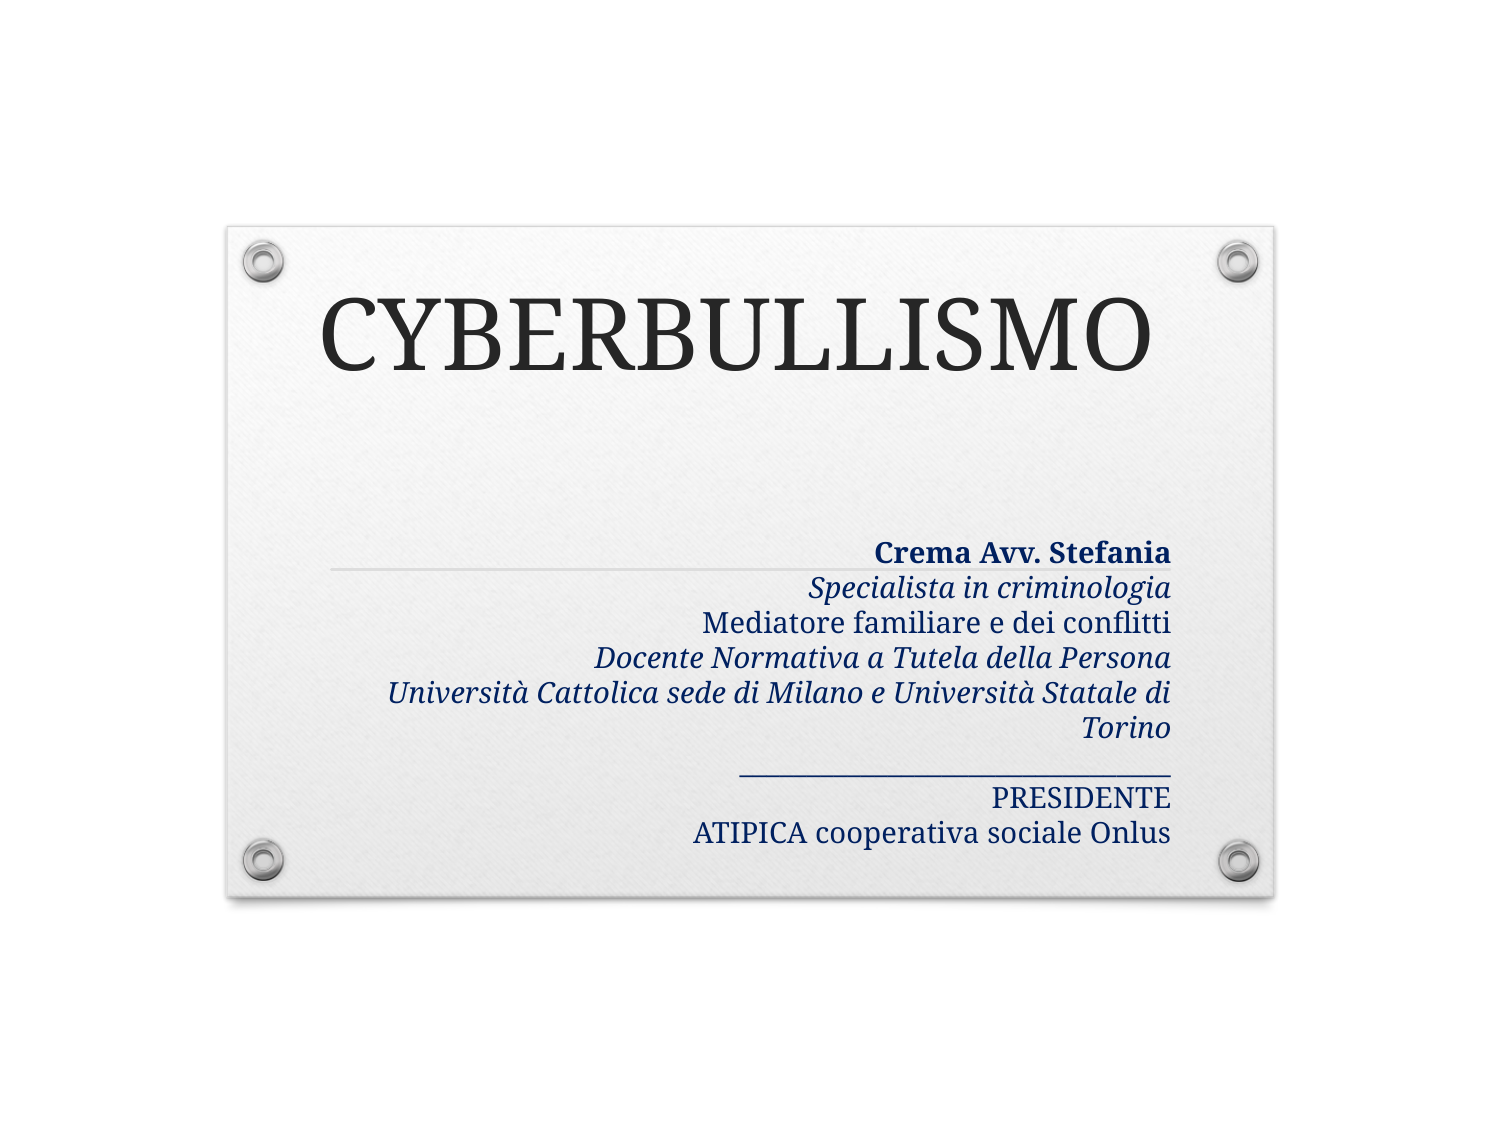

# CYBERBULLISMO
Crema Avv. Stefania
Specialista in criminologia
Mediatore familiare e dei conflitti
Docente Normativa a Tutela della Persona
Università Cattolica sede di Milano e Università Statale di Torino
________________________________
PRESIDENTE
ATIPICA cooperativa sociale Onlus